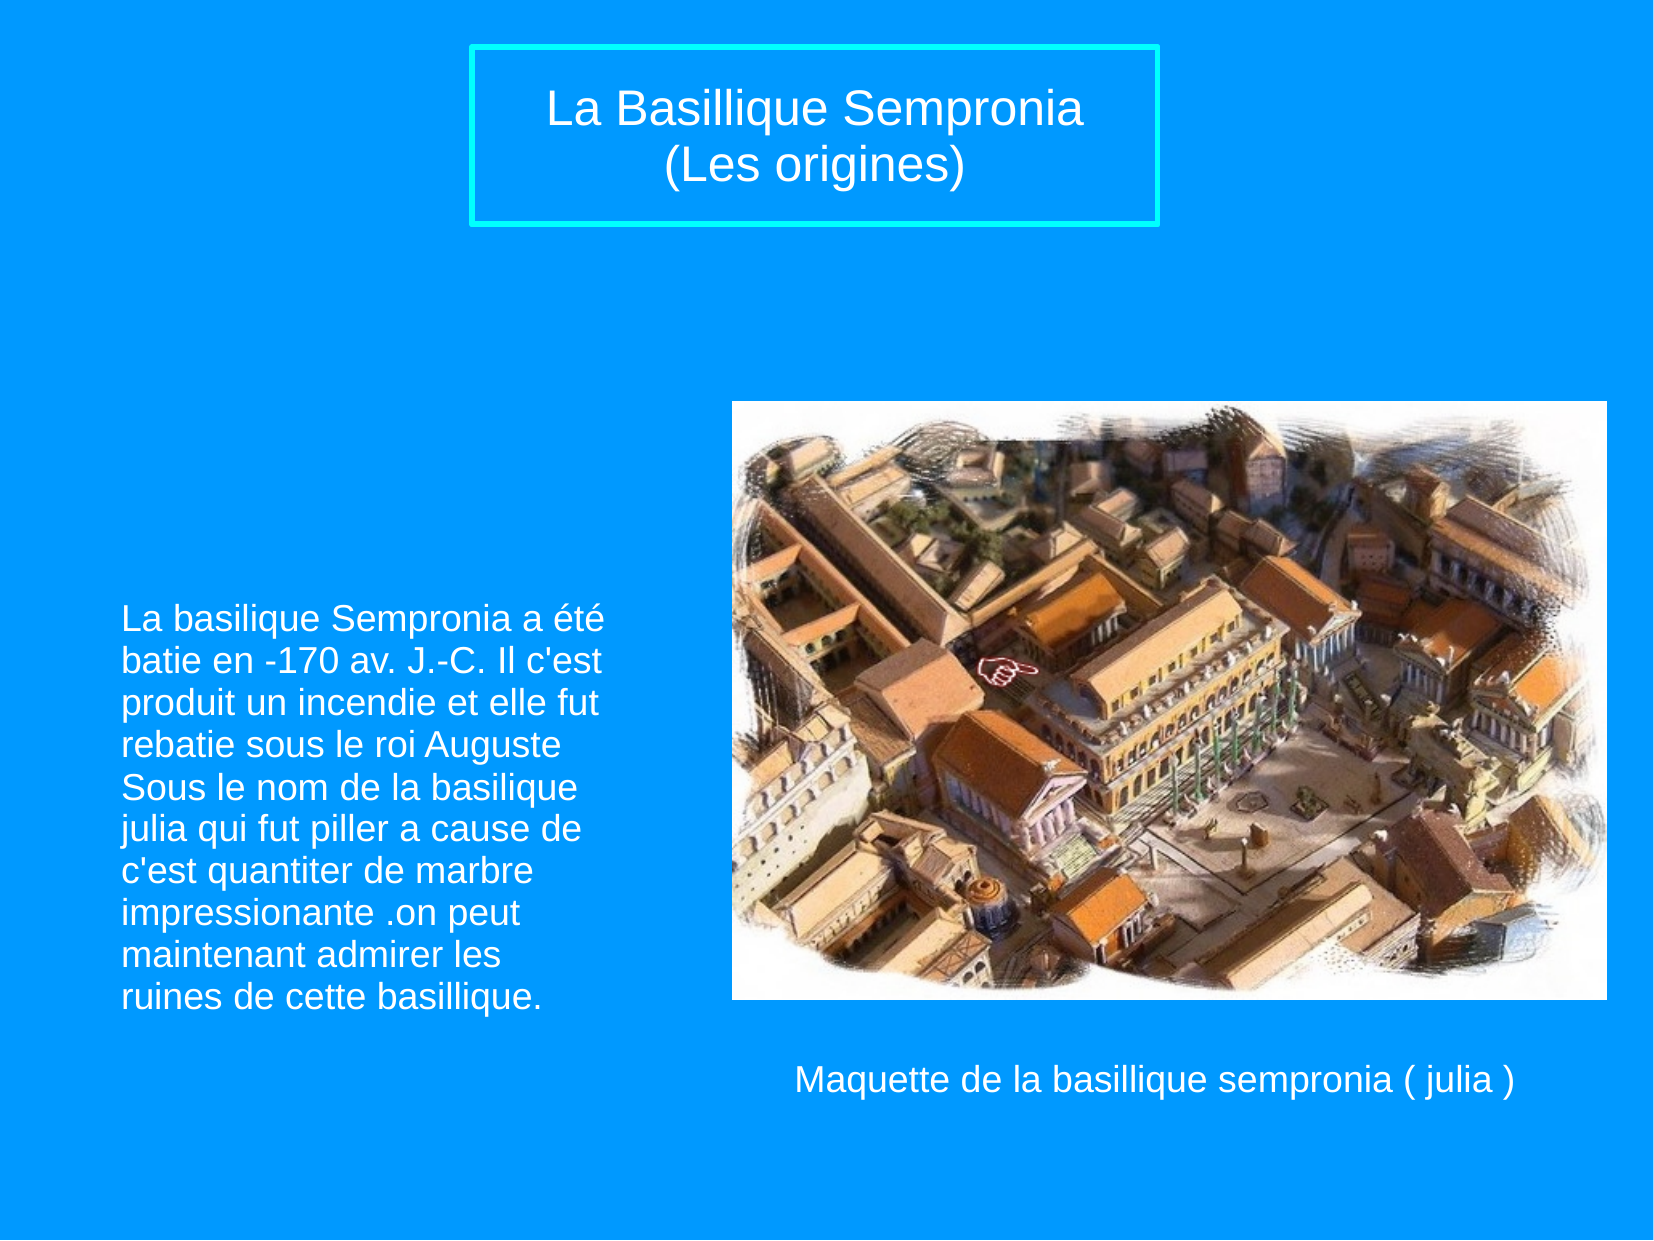

La Basillique Sempronia
(Les origines)
La Basillique Sempronia
(Les origines)
La basilique Sempronia a été batie en -170 av. J.-C. Il c'est produit un incendie et elle fut rebatie sous le roi Auguste
Sous le nom de la basilique julia qui fut piller a cause de c'est quantiter de marbre impressionante .on peut maintenant admirer les ruines de cette basillique.
Maquette de la basillique sempronia ( julia )